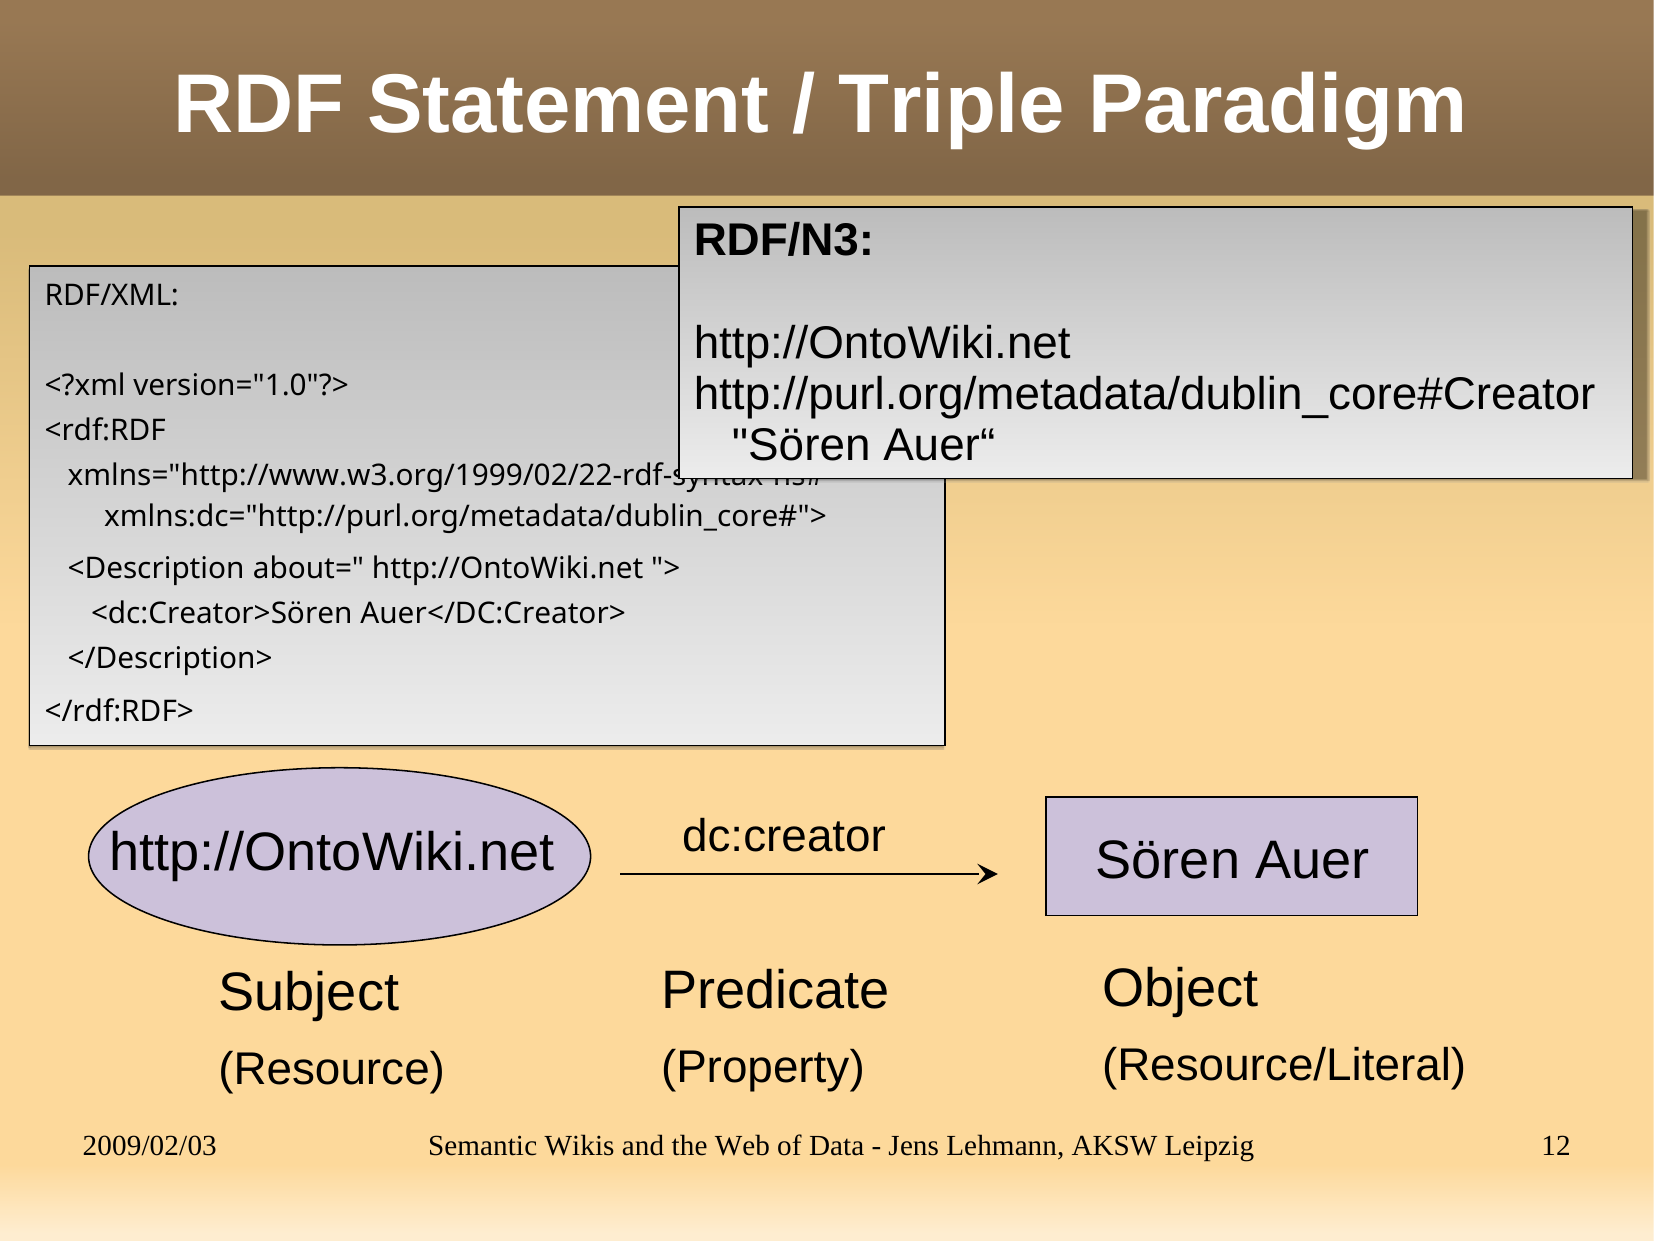

# RDF Statement / Triple Paradigm
RDF/N3:
http://OntoWiki.net
http://purl.org/metadata/dublin_core#Creator "Sören Auer“
RDF/XML:
<?xml version="1.0"?>
<rdf:RDF
 xmlns="http://www.w3.org/1999/02/22-rdf-syntax-ns#"
 xmlns:dc="http://purl.org/metadata/dublin_core#">
 <Description about=" http://OntoWiki.net ">
 <dc:Creator>Sören Auer</DC:Creator>
 </Description>
</rdf:RDF>
dc:creator
http://OntoWiki.net
Sören Auer
Object
(Resource/Literal)
Predicate
(Property)
Subject
(Resource)
2009/02/03
Semantic Wikis and the Web of Data - Jens Lehmann, AKSW Leipzig
12